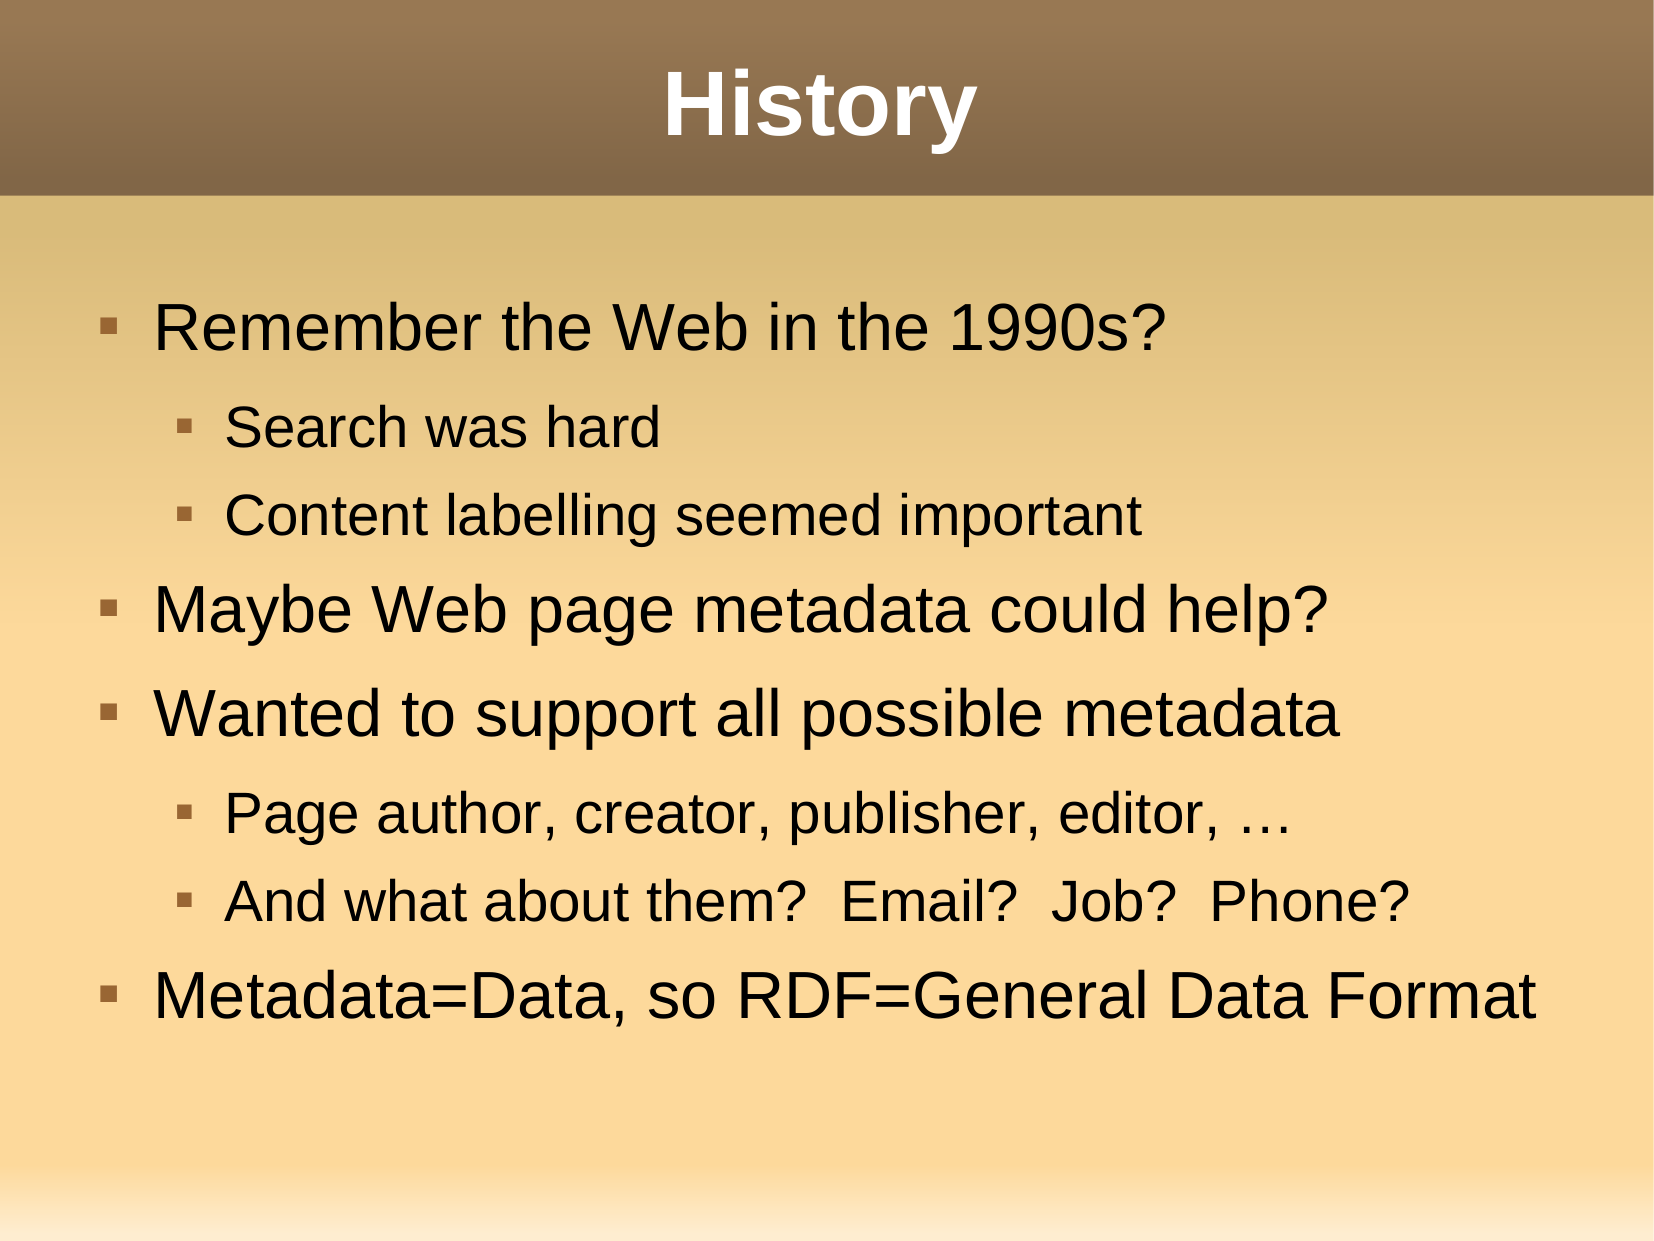

# History
Remember the Web in the 1990s?
Search was hard
Content labelling seemed important
Maybe Web page metadata could help?
Wanted to support all possible metadata
Page author, creator, publisher, editor, …
And what about them? Email? Job? Phone?
Metadata=Data, so RDF=General Data Format